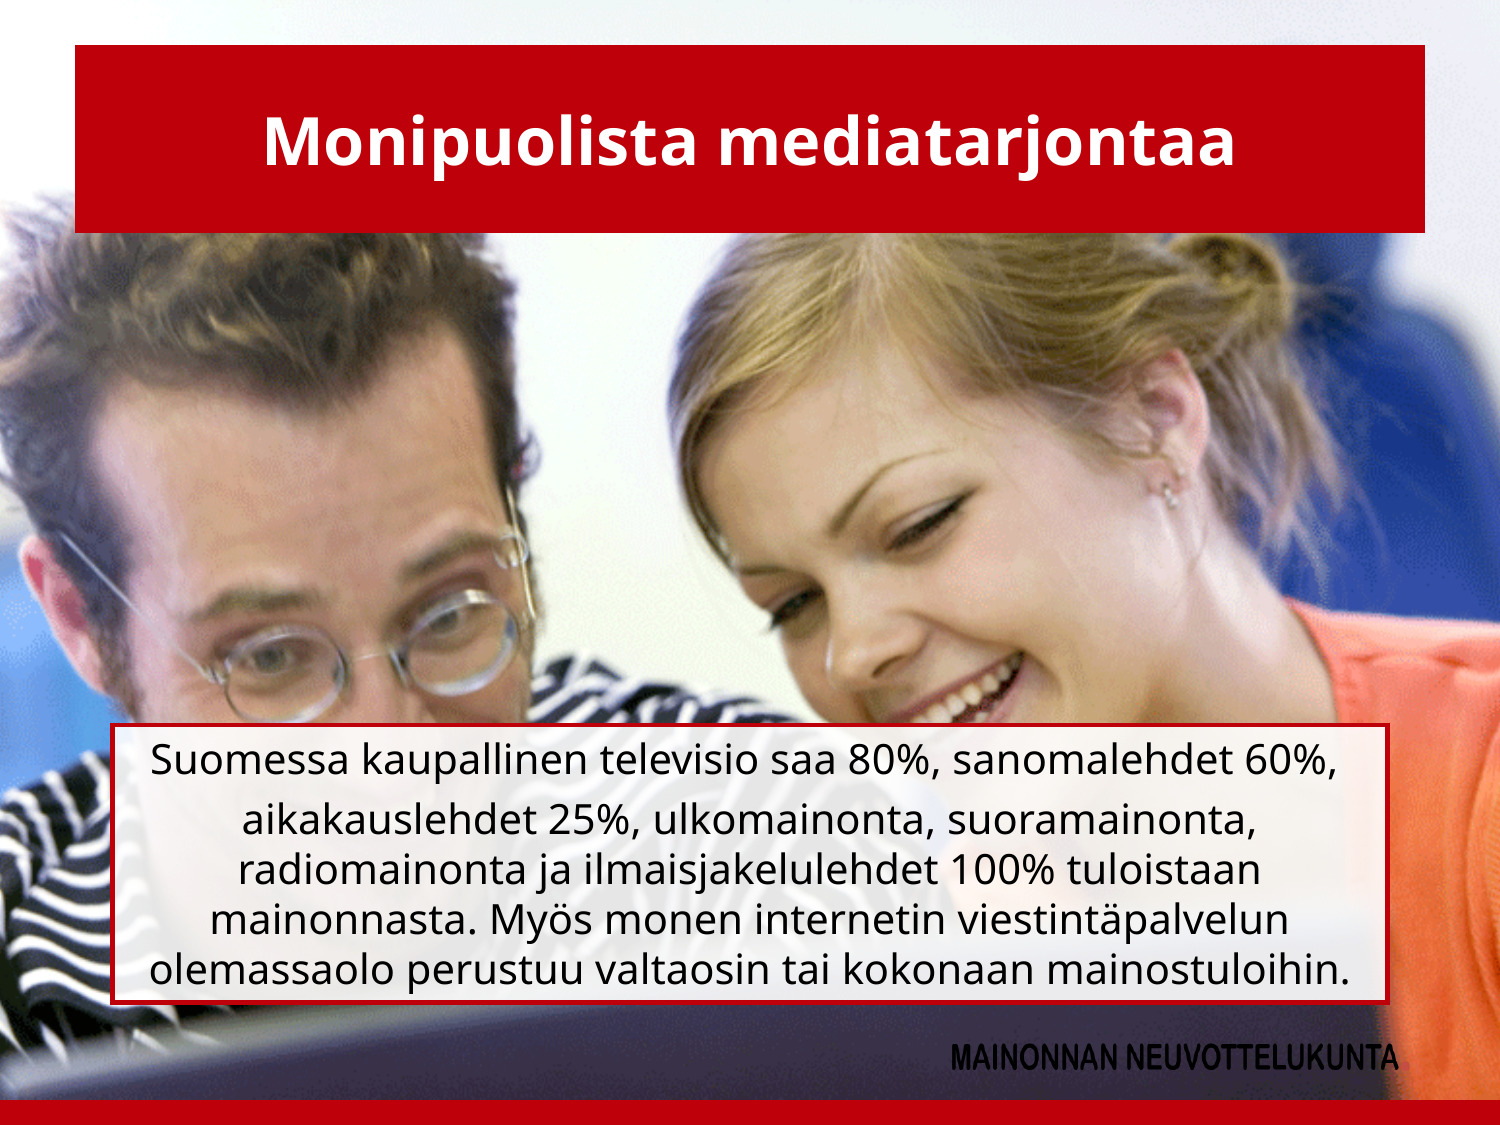

Monipuolista mediatarjontaa
Suomessa kaupallinen televisio saa 80%, sanomalehdet 60%,
aikakauslehdet 25%, ulkomainonta, suoramainonta, radiomainonta ja ilmaisjakelulehdet 100% tuloistaan mainonnasta. Myös monen internetin viestintäpalvelun olemassaolo perustuu valtaosin tai kokonaan mainostuloihin.